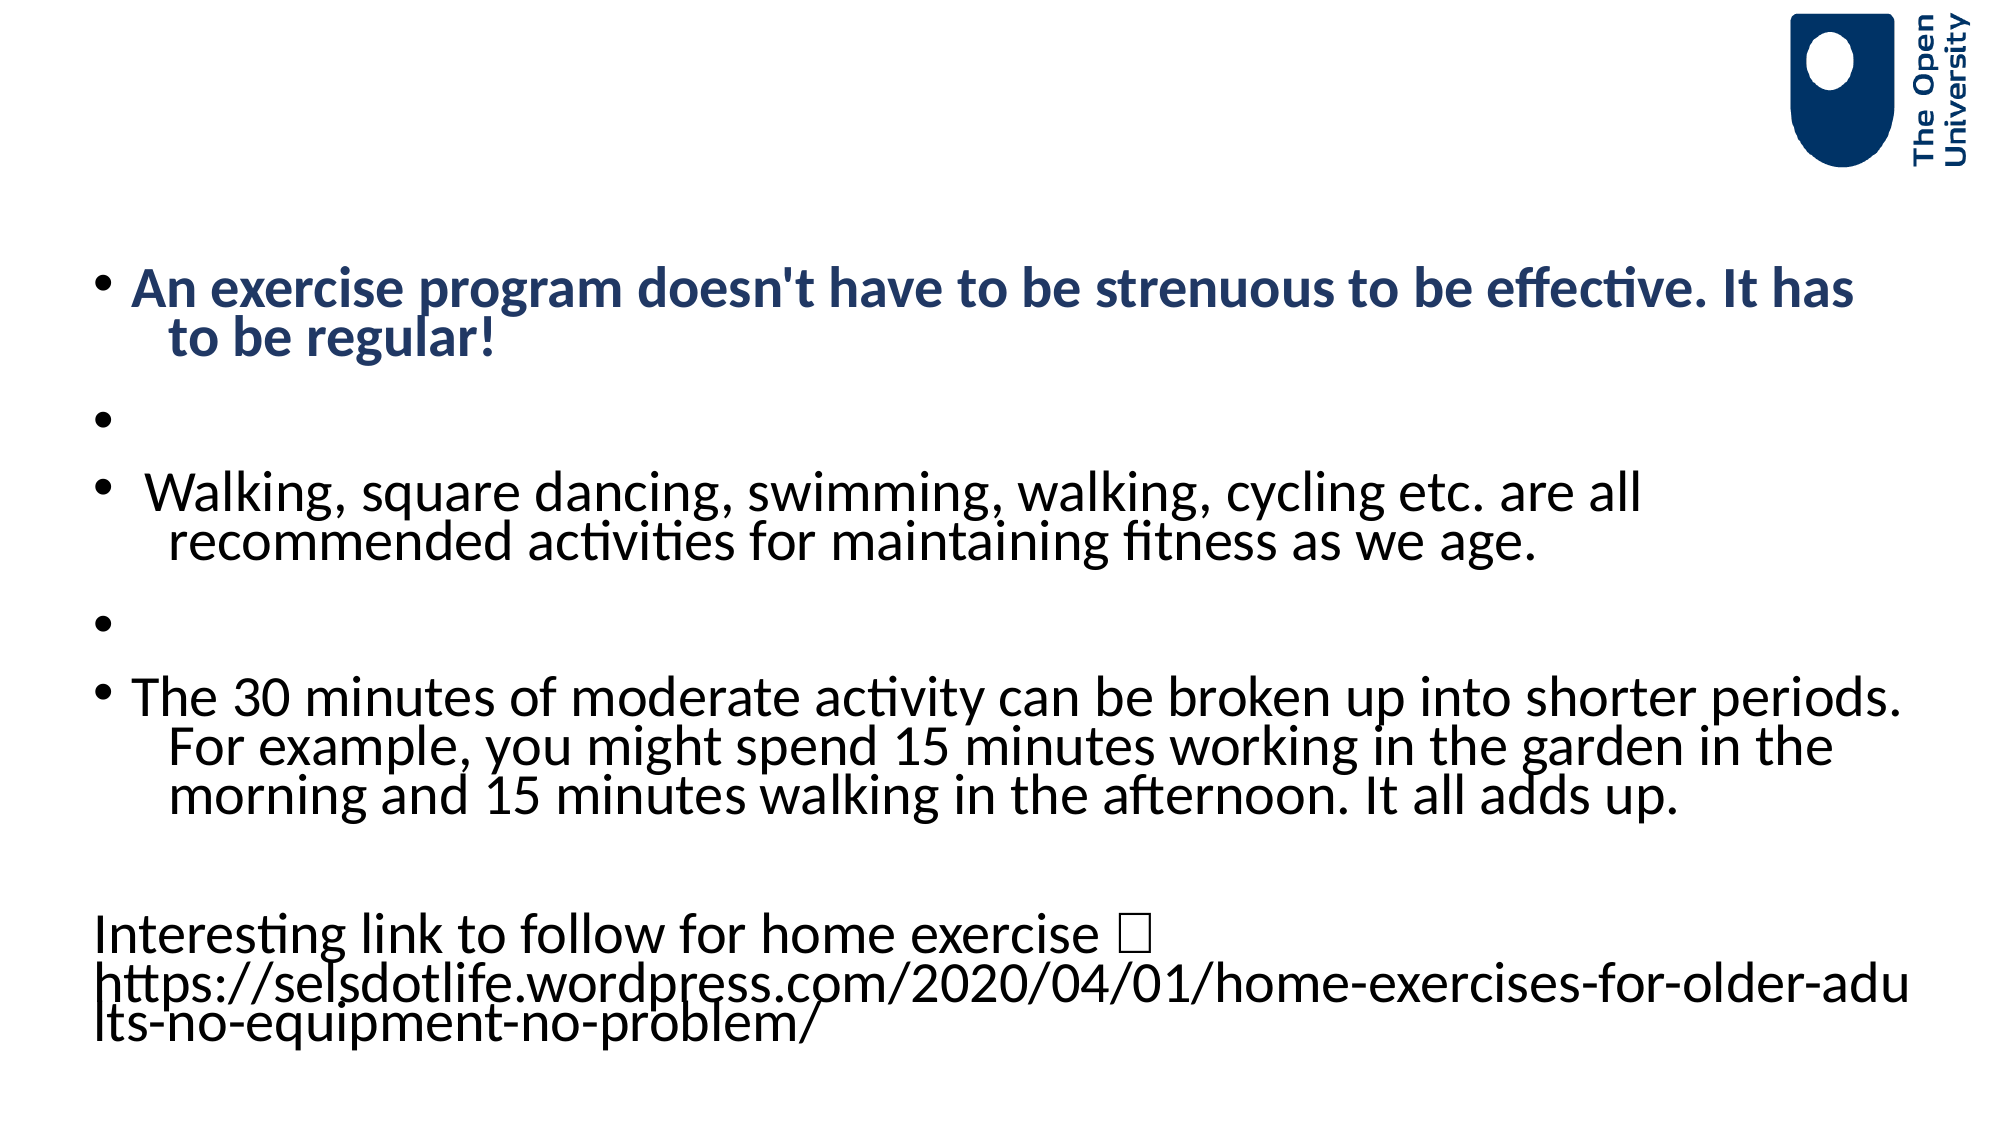

# An exercise program doesn't have to be strenuous to be effective. It has to be regular!
 Walking, square dancing, swimming, walking, cycling etc. are all recommended activities for maintaining fitness as we age.
The 30 minutes of moderate activity can be broken up into shorter periods. For example, you might spend 15 minutes working in the garden in the morning and 15 minutes walking in the afternoon. It all adds up.
Interesting link to follow for home exercise  https://selsdotlife.wordpress.com/2020/04/01/home-exercises-for-older-adults-no-equipment-no-problem/